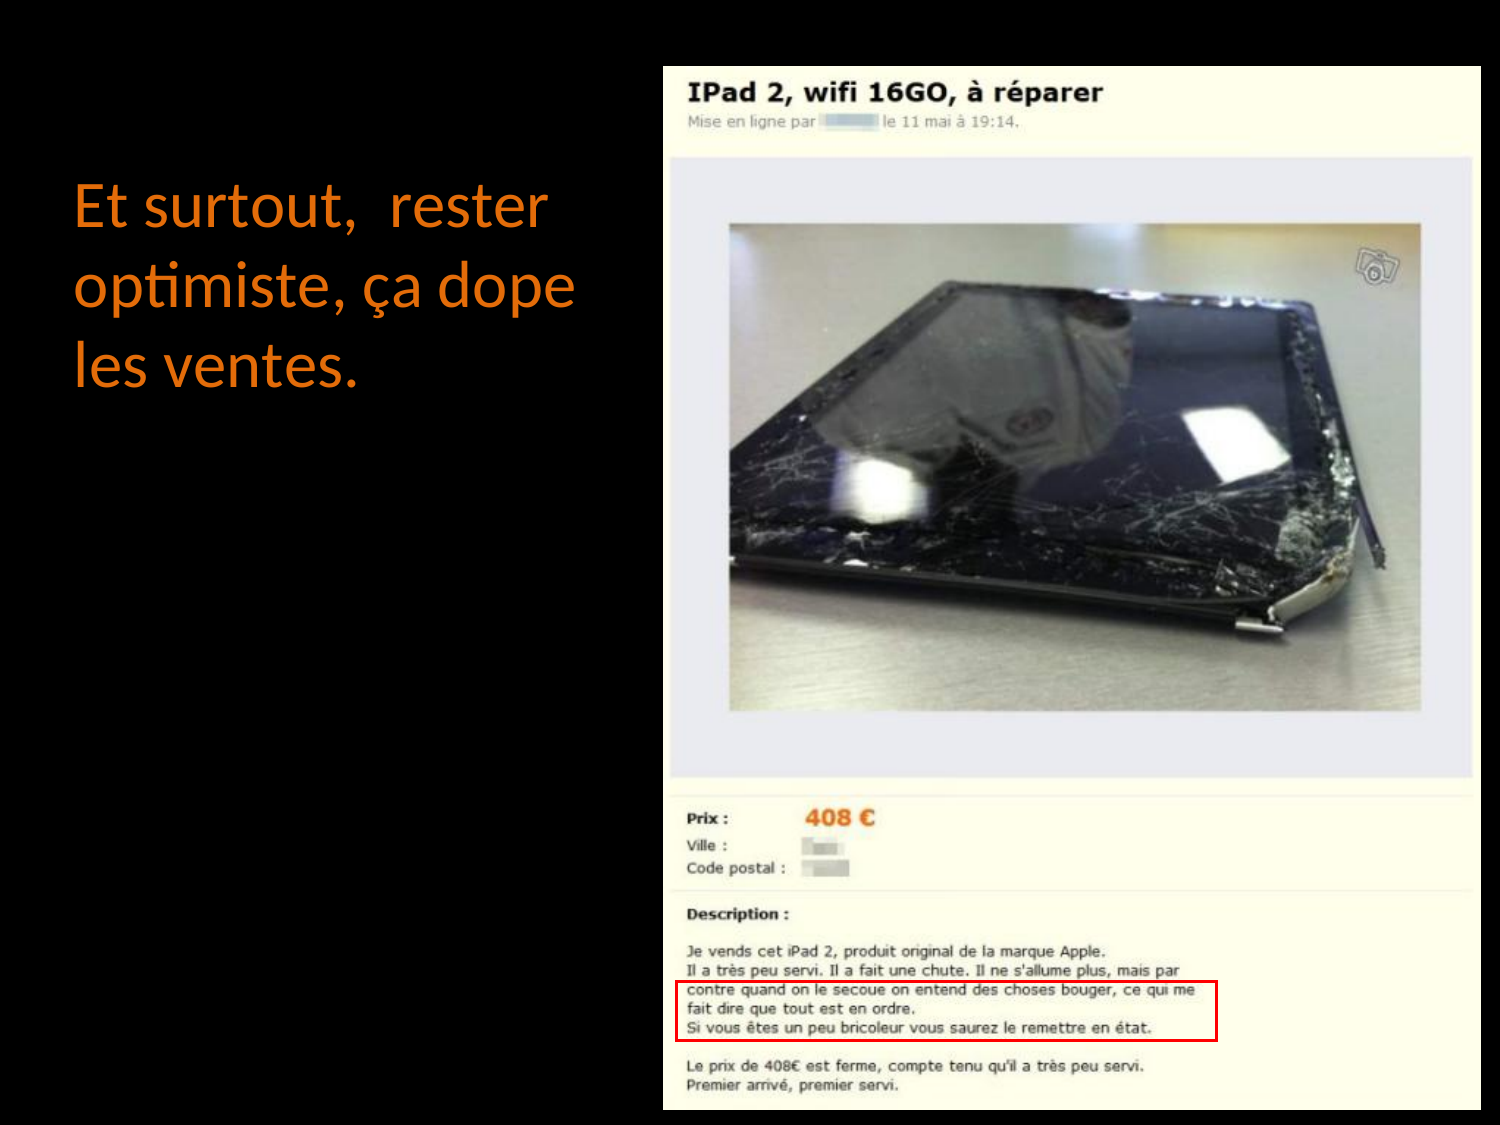

#
Et surtout, rester optimiste, ça dope les ventes.